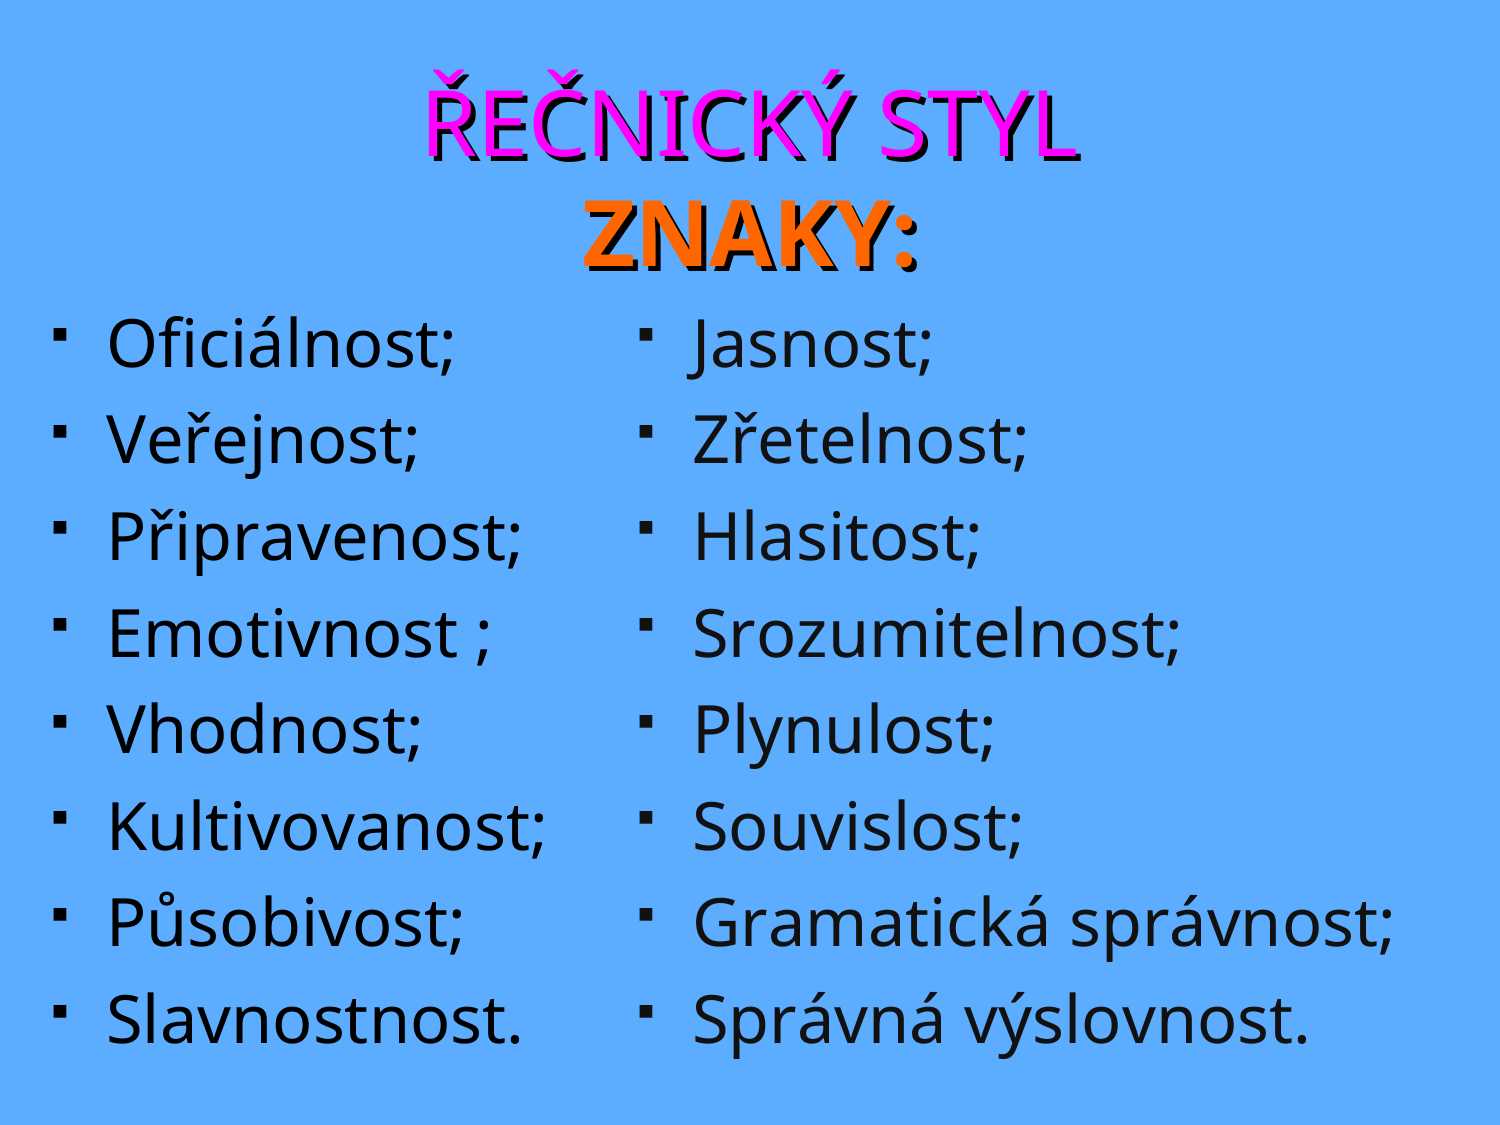

# ŘEČNICKÝ STYL ZNAKY:
Oficiálnost;
Veřejnost;
Připravenost;
Emotivnost ;
Vhodnost;
Kultivovanost;
Působivost;
Slavnostnost.
Jasnost;
Zřetelnost;
Hlasitost;
Srozumitelnost;
Plynulost;
Souvislost;
Gramatická správnost;
Správná výslovnost.